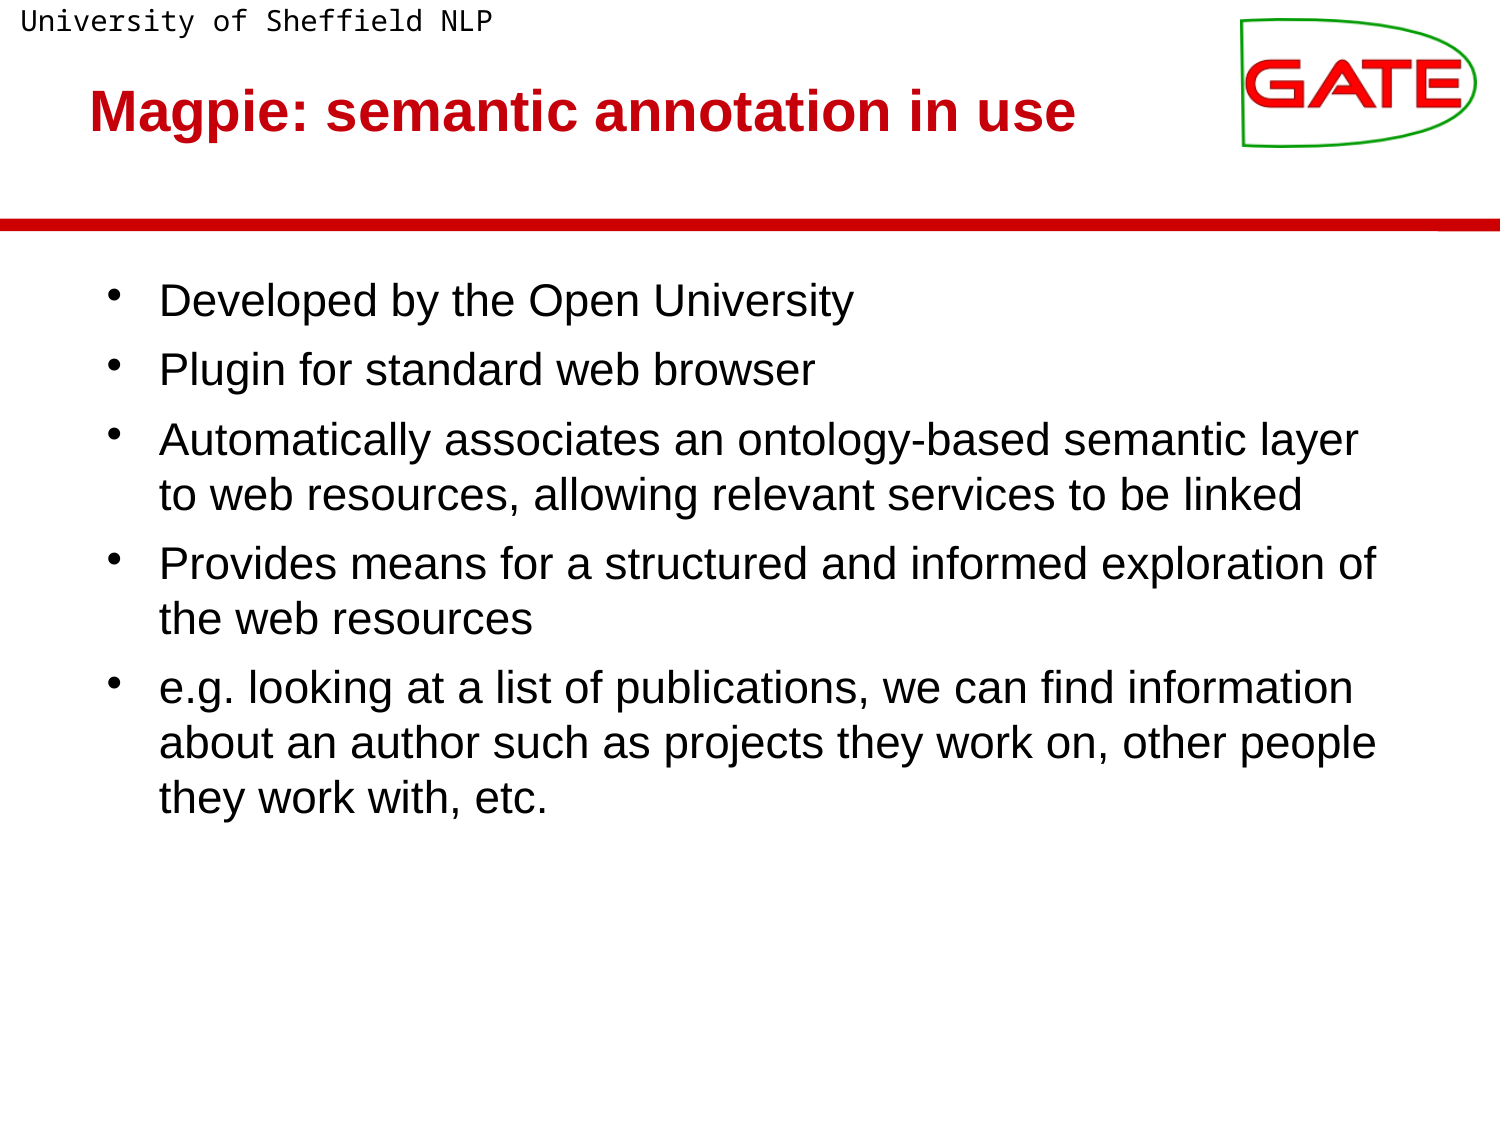

# Magpie: semantic annotation in use
Developed by the Open University
Plugin for standard web browser
Automatically associates an ontology-based semantic layer to web resources, allowing relevant services to be linked
Provides means for a structured and informed exploration of the web resources
e.g. looking at a list of publications, we can find information about an author such as projects they work on, other people they work with, etc.